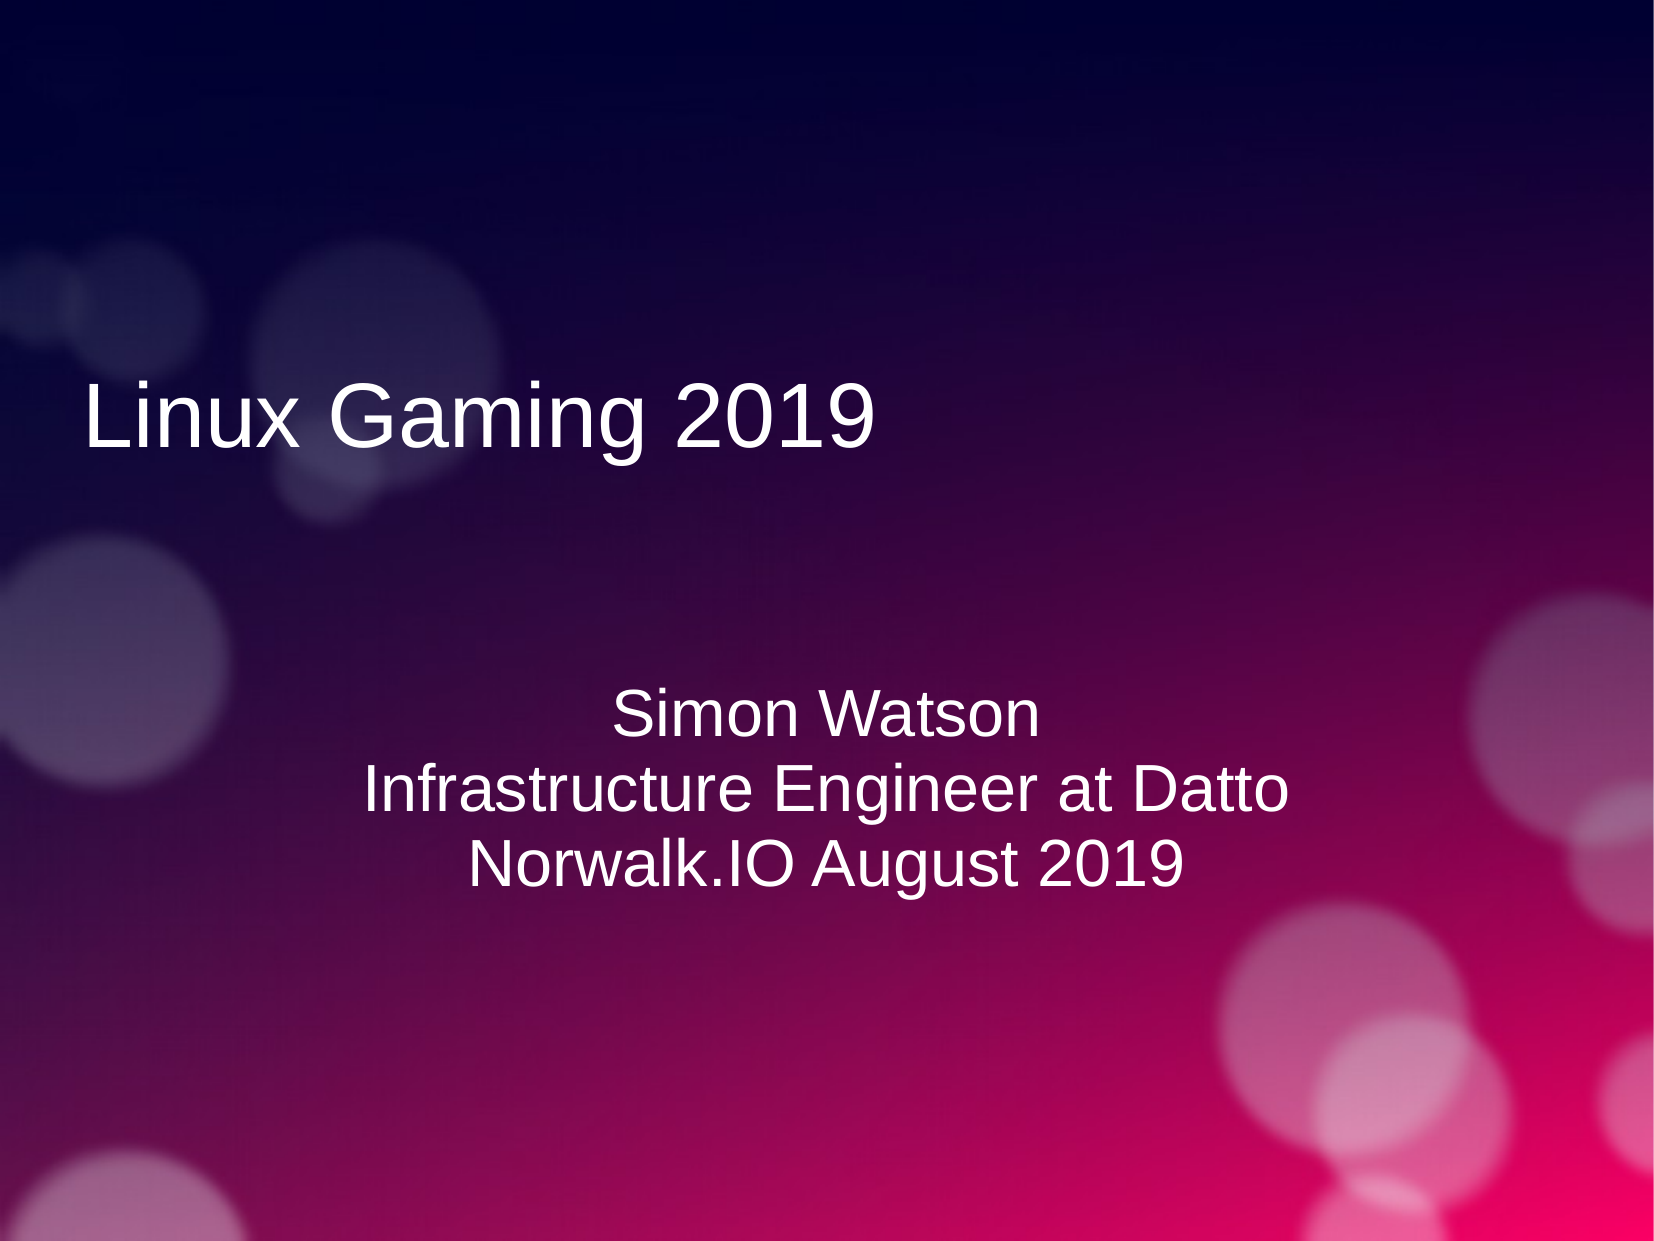

# Linux Gaming 2019
Simon Watson
Infrastructure Engineer at Datto
Norwalk.IO August 2019